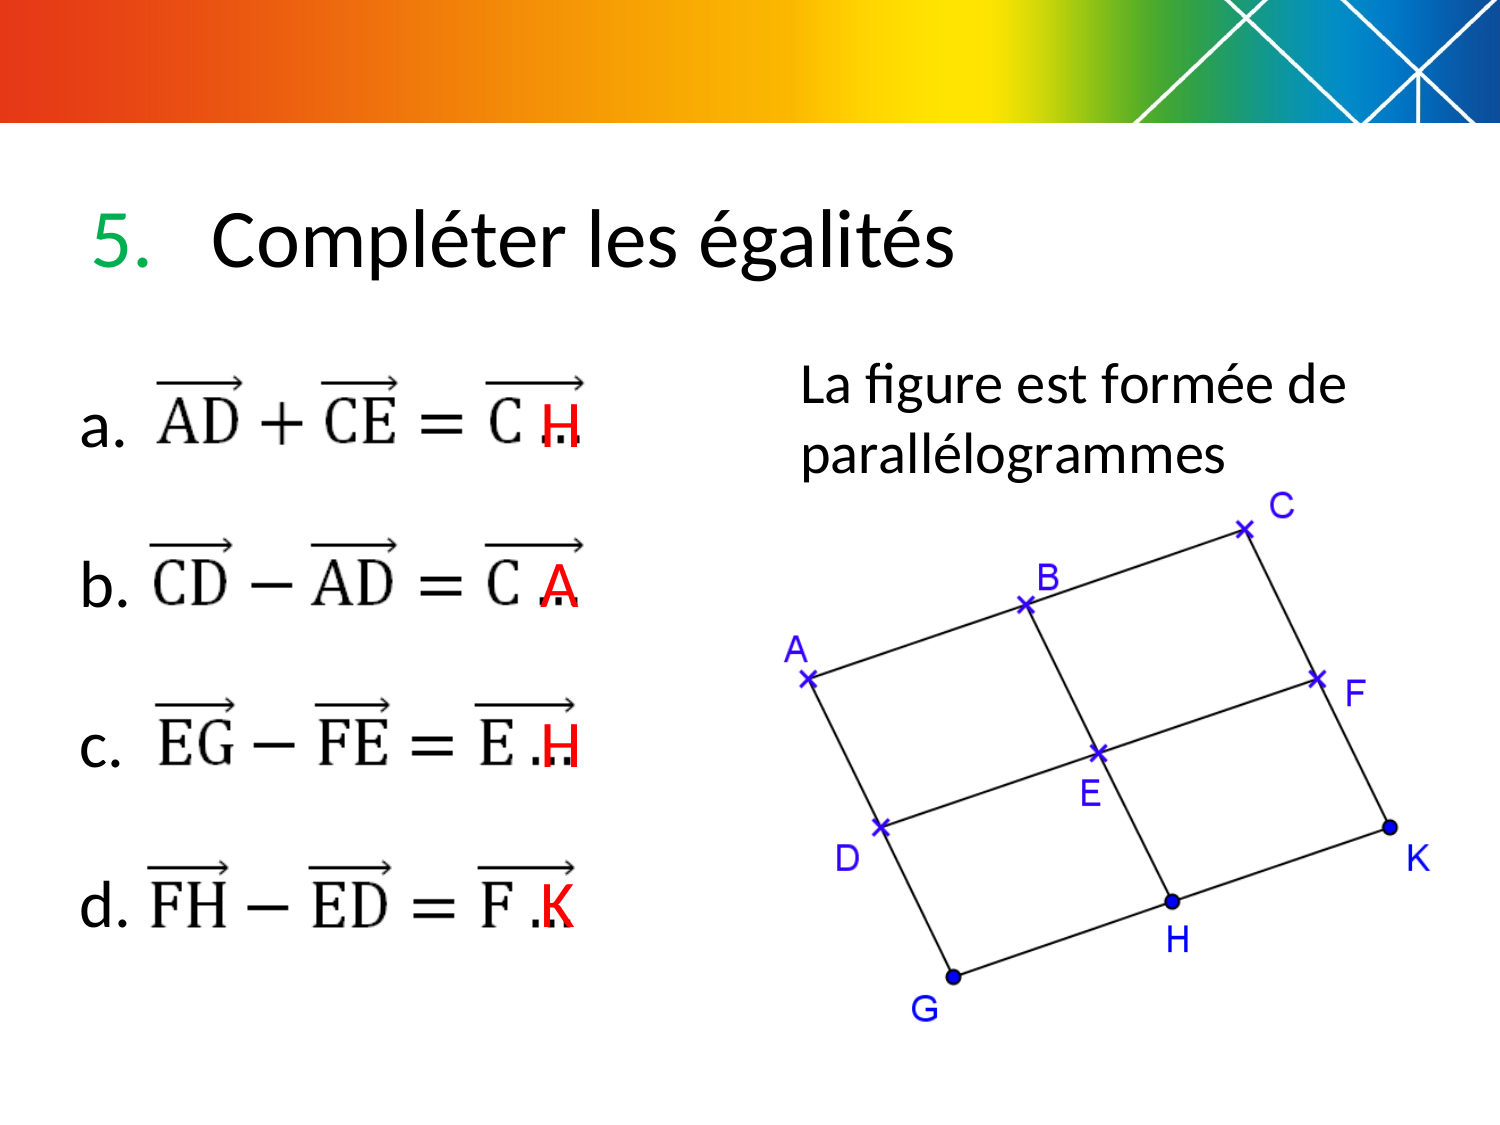

# Compléter les égalités
La figure est formée de parallélogrammes
a.
b.
c.
d.
H
A
H
K